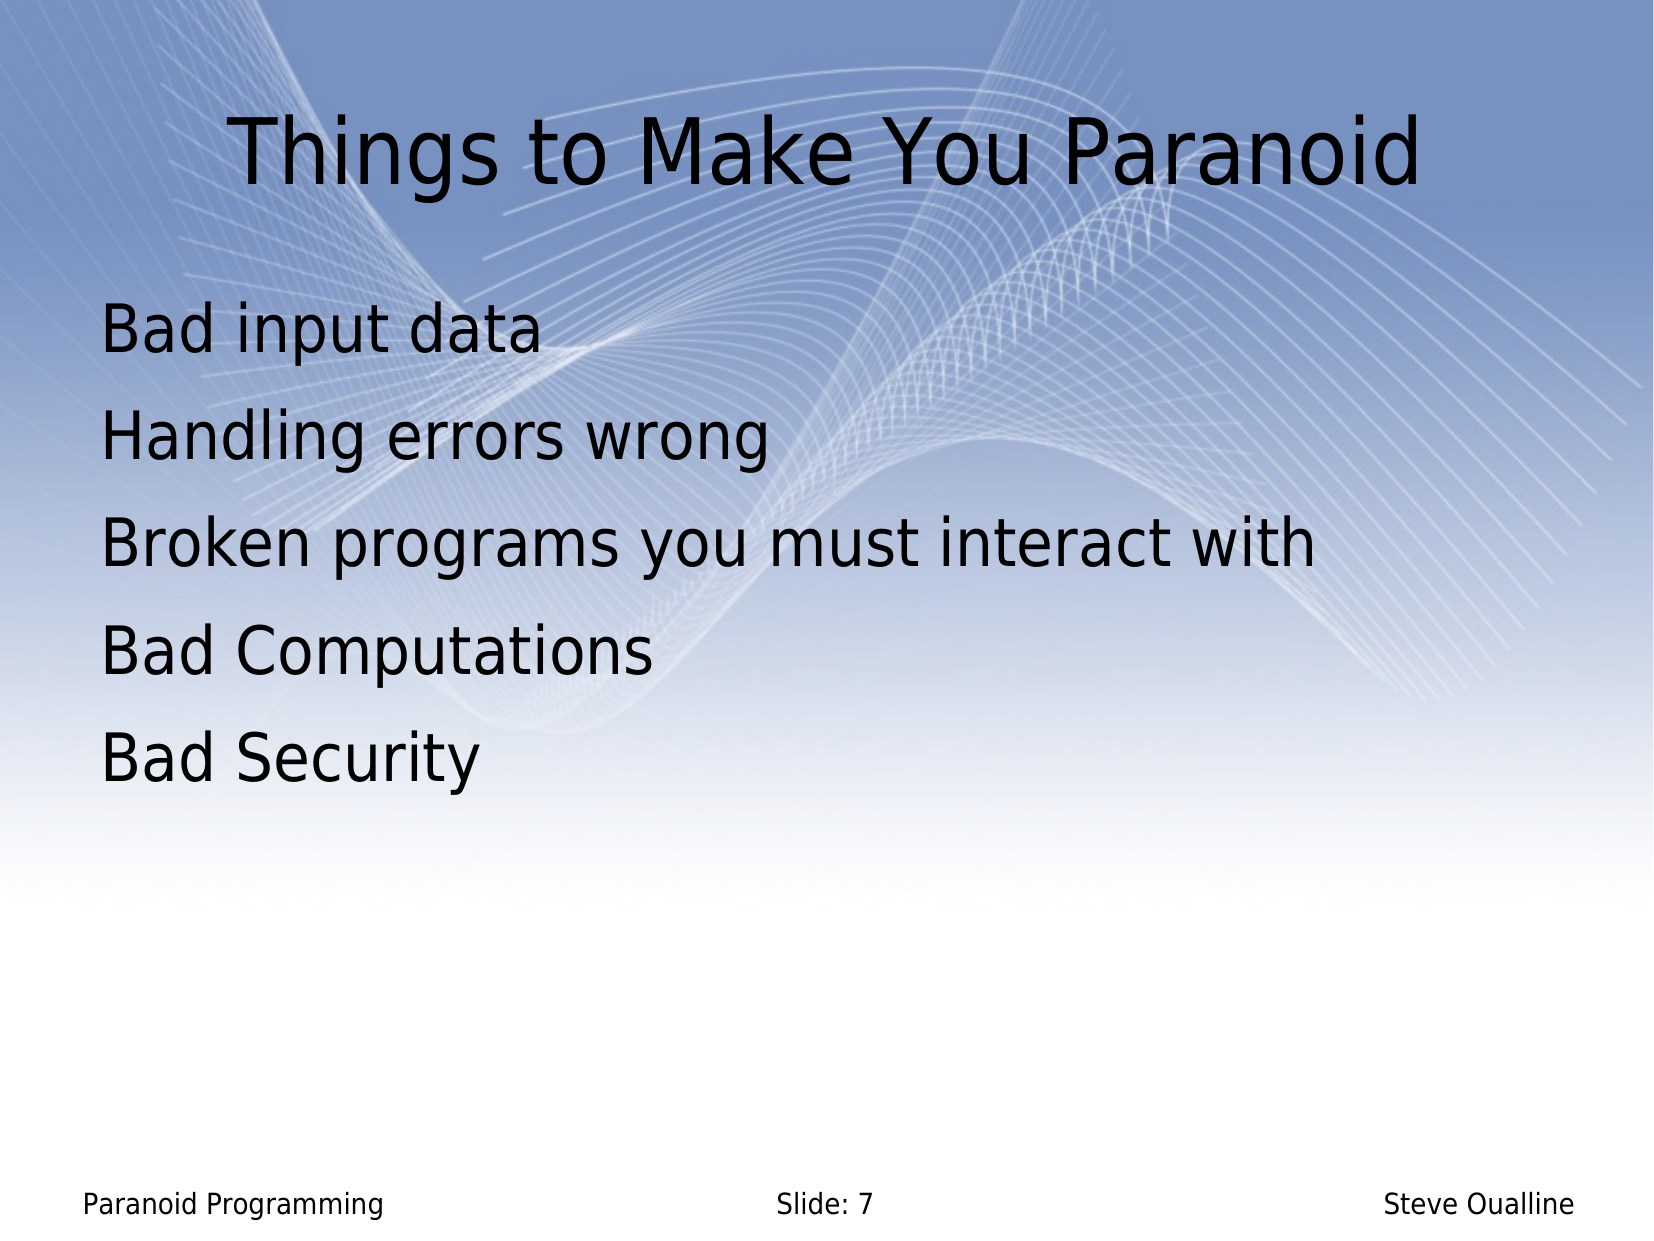

# Things to Make You Paranoid
Bad input data
Handling errors wrong
Broken programs you must interact with
Bad Computations
Bad Security
Paranoid Programming
Steve Oualline
7